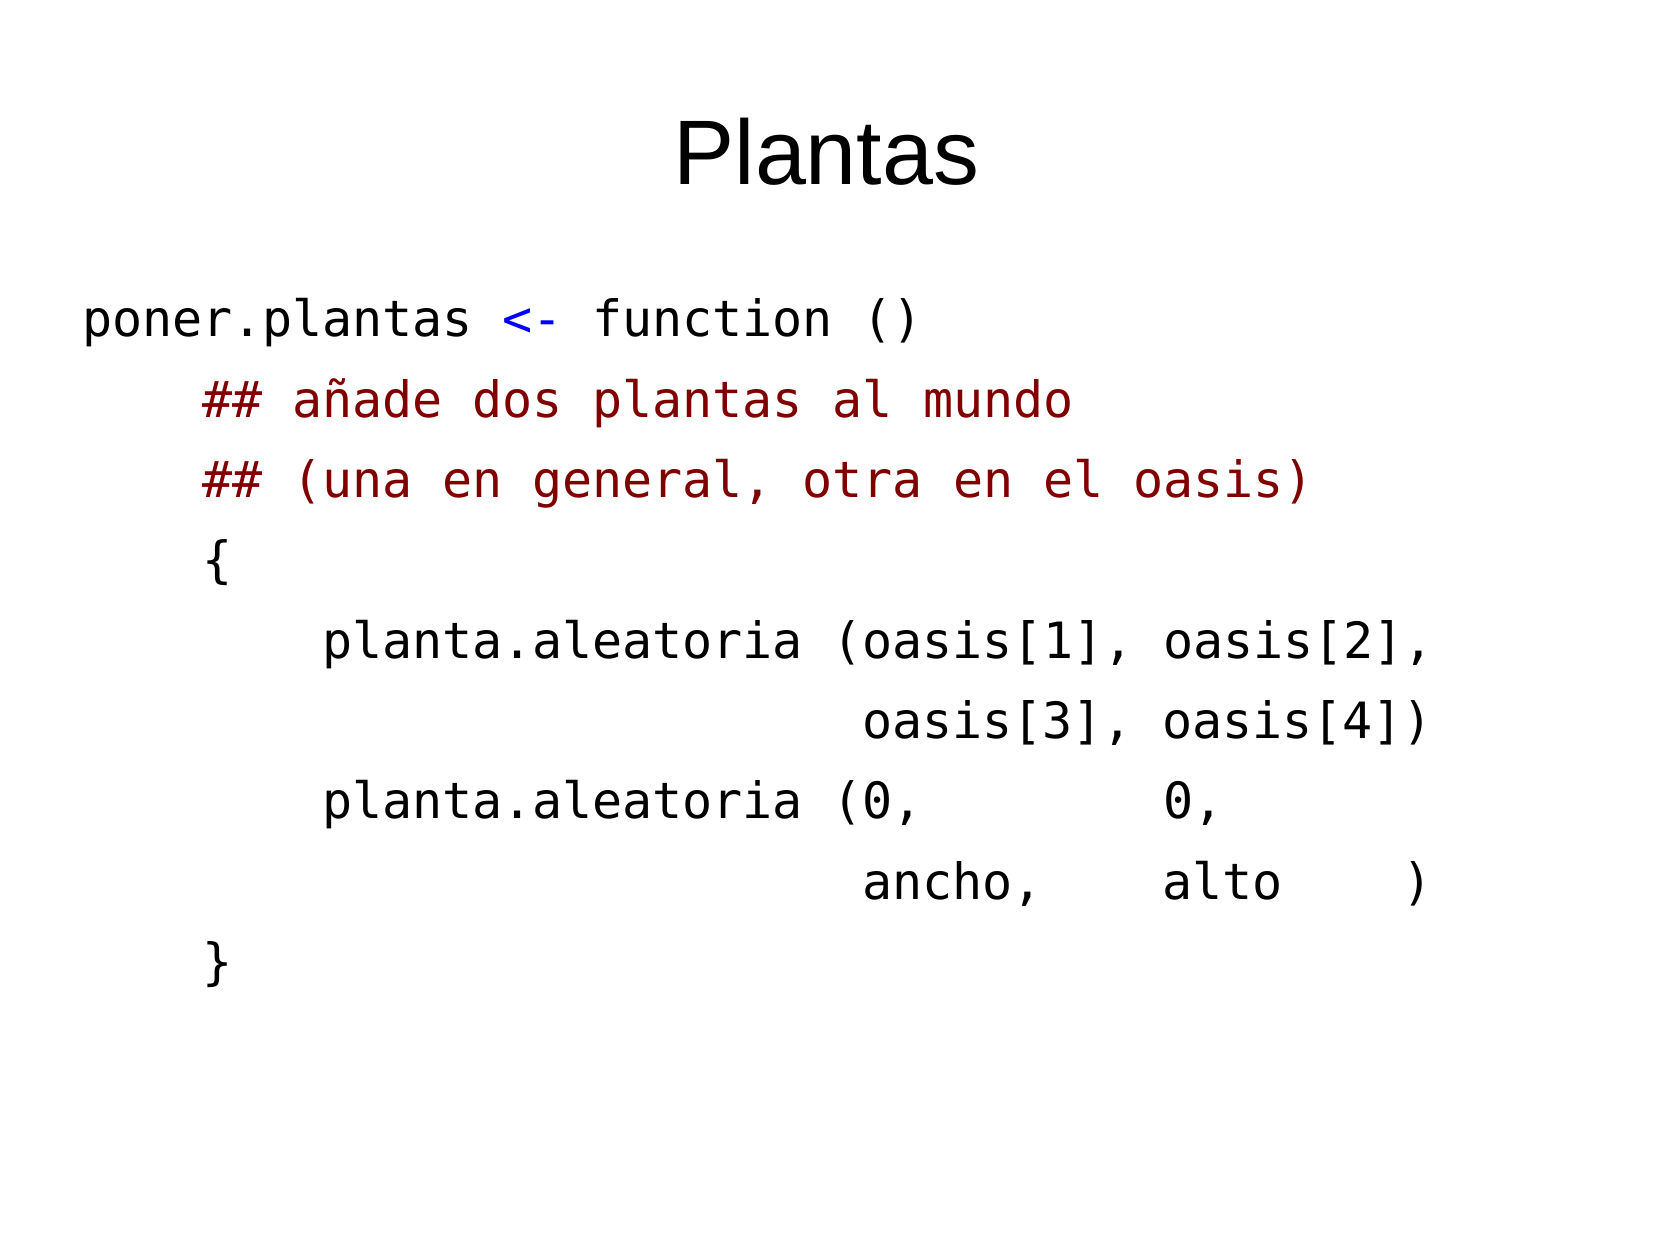

# Plantas
poner.plantas <- function ()
 ## añade dos plantas al mundo
 ## (una en general, otra en el oasis)
 {
 planta.aleatoria (oasis[1], oasis[2],
 oasis[3], oasis[4])
 planta.aleatoria (0, 0,
 ancho, alto )
 }